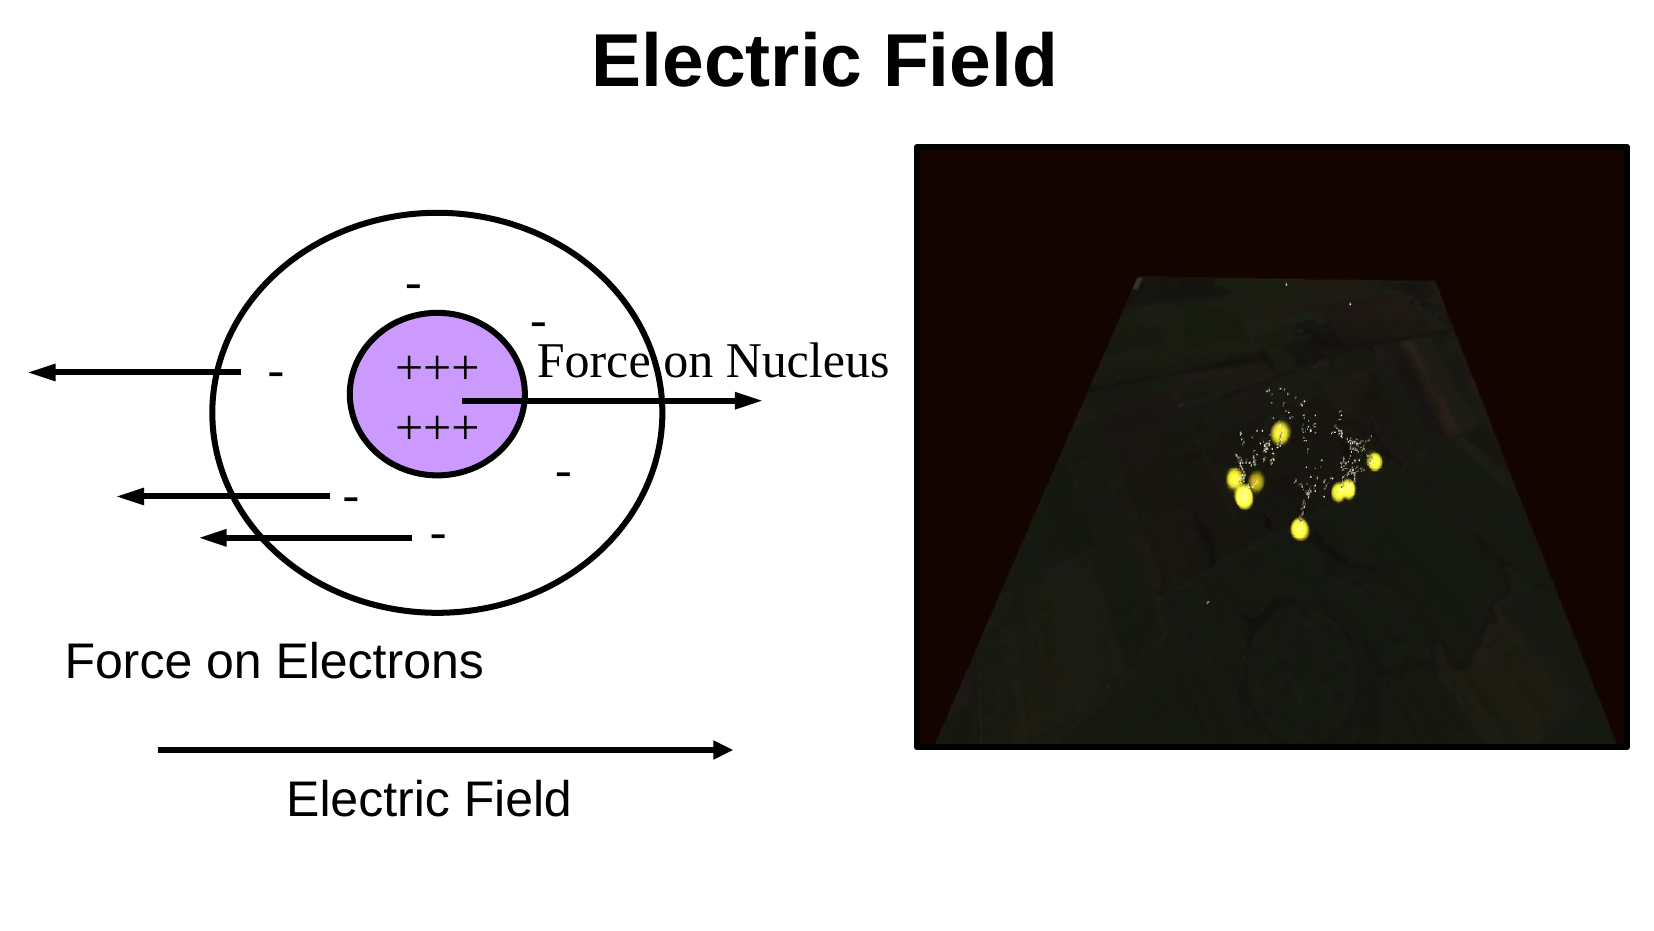

# Electric Field
-
-
+++
+++
Force on Nucleus
-
-
-
-
Force on Electrons
Electric Field